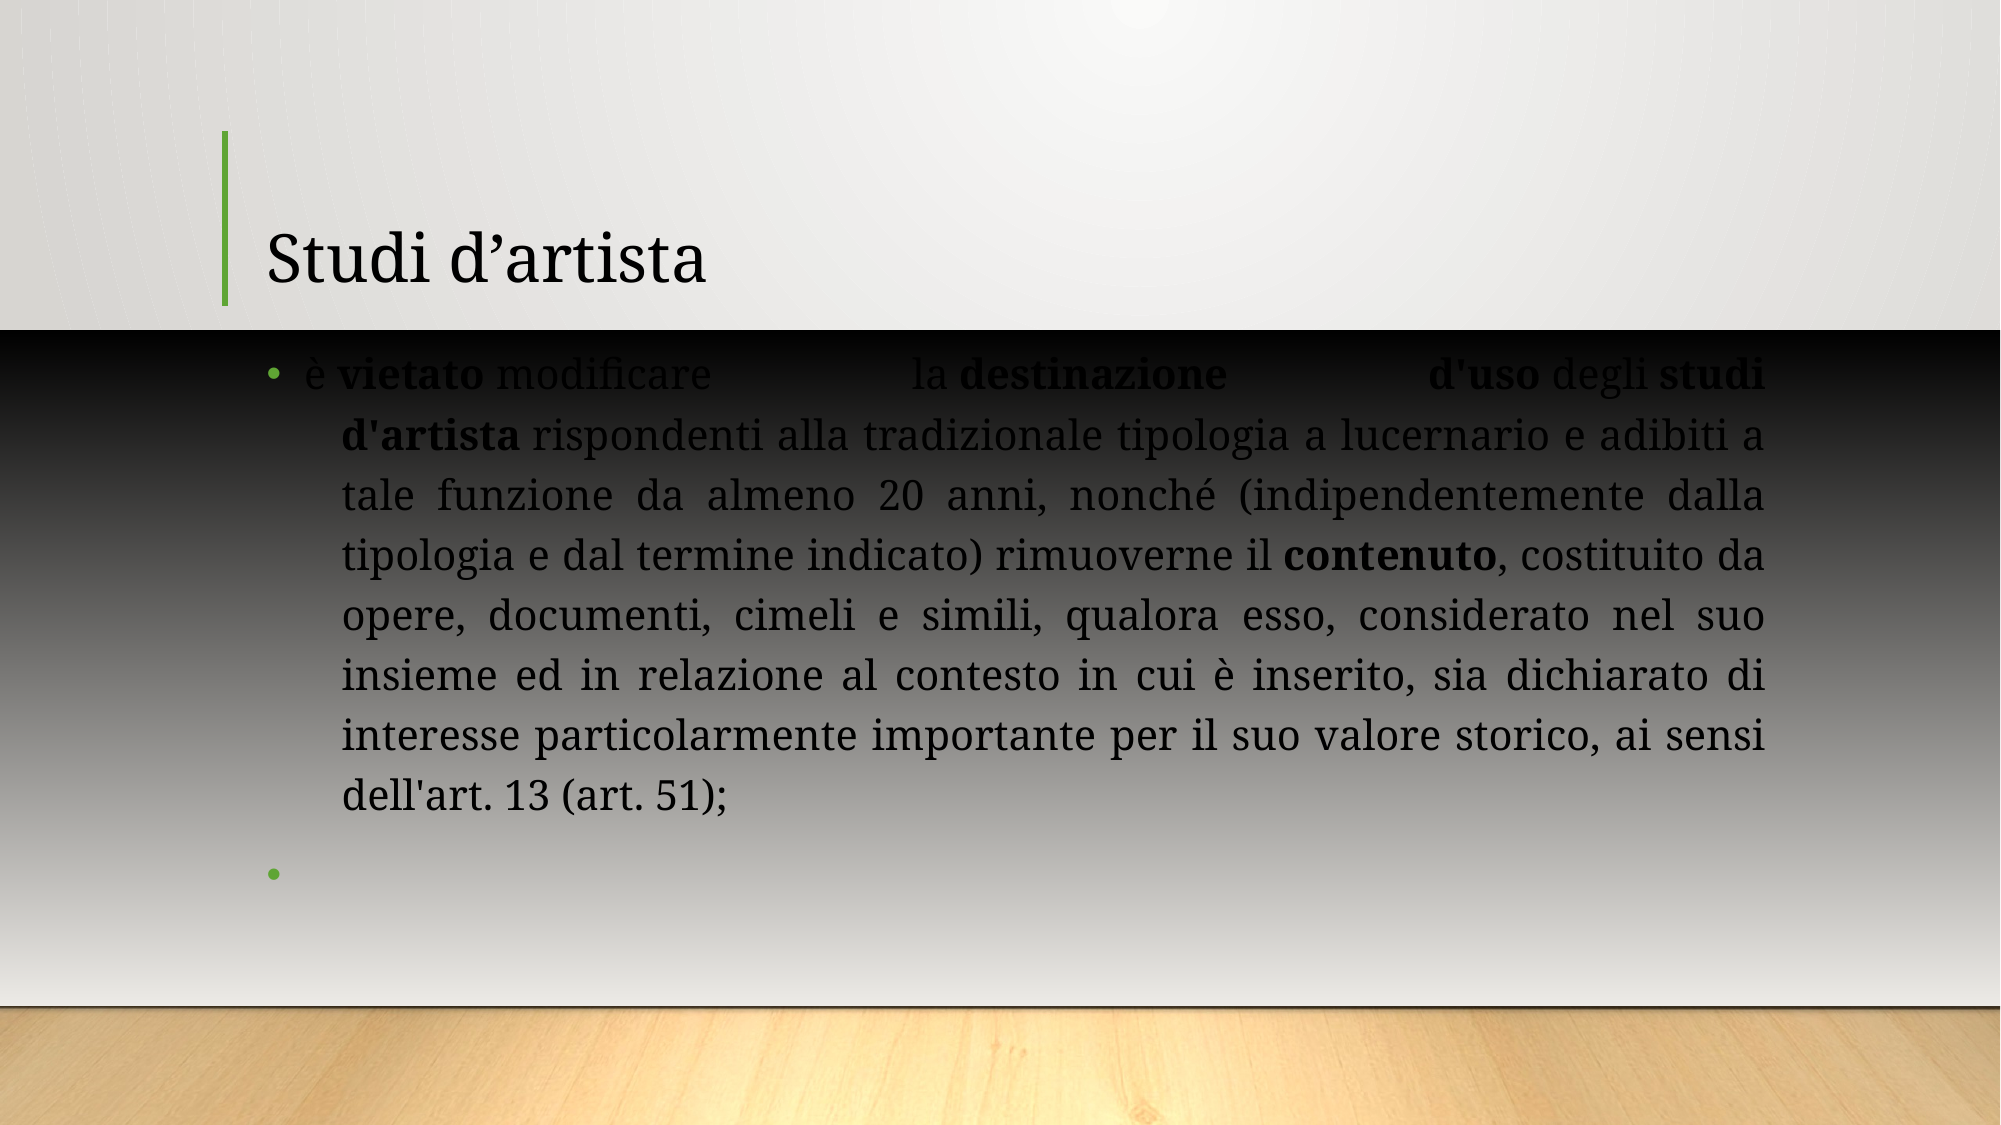

# Studi d’artista
è vietato modificare la destinazione d'uso degli studi d'artista rispondenti alla tradizionale tipologia a lucernario e adibiti a tale funzione da almeno 20 anni, nonché (indipendentemente dalla tipologia e dal termine indicato) rimuoverne il contenuto, costituito da opere, documenti, cimeli e simili, qualora esso, considerato nel suo insieme ed in relazione al contesto in cui è inserito, sia dichiarato di interesse particolarmente importante per il suo valore storico, ai sensi dell'art. 13 (art. 51);